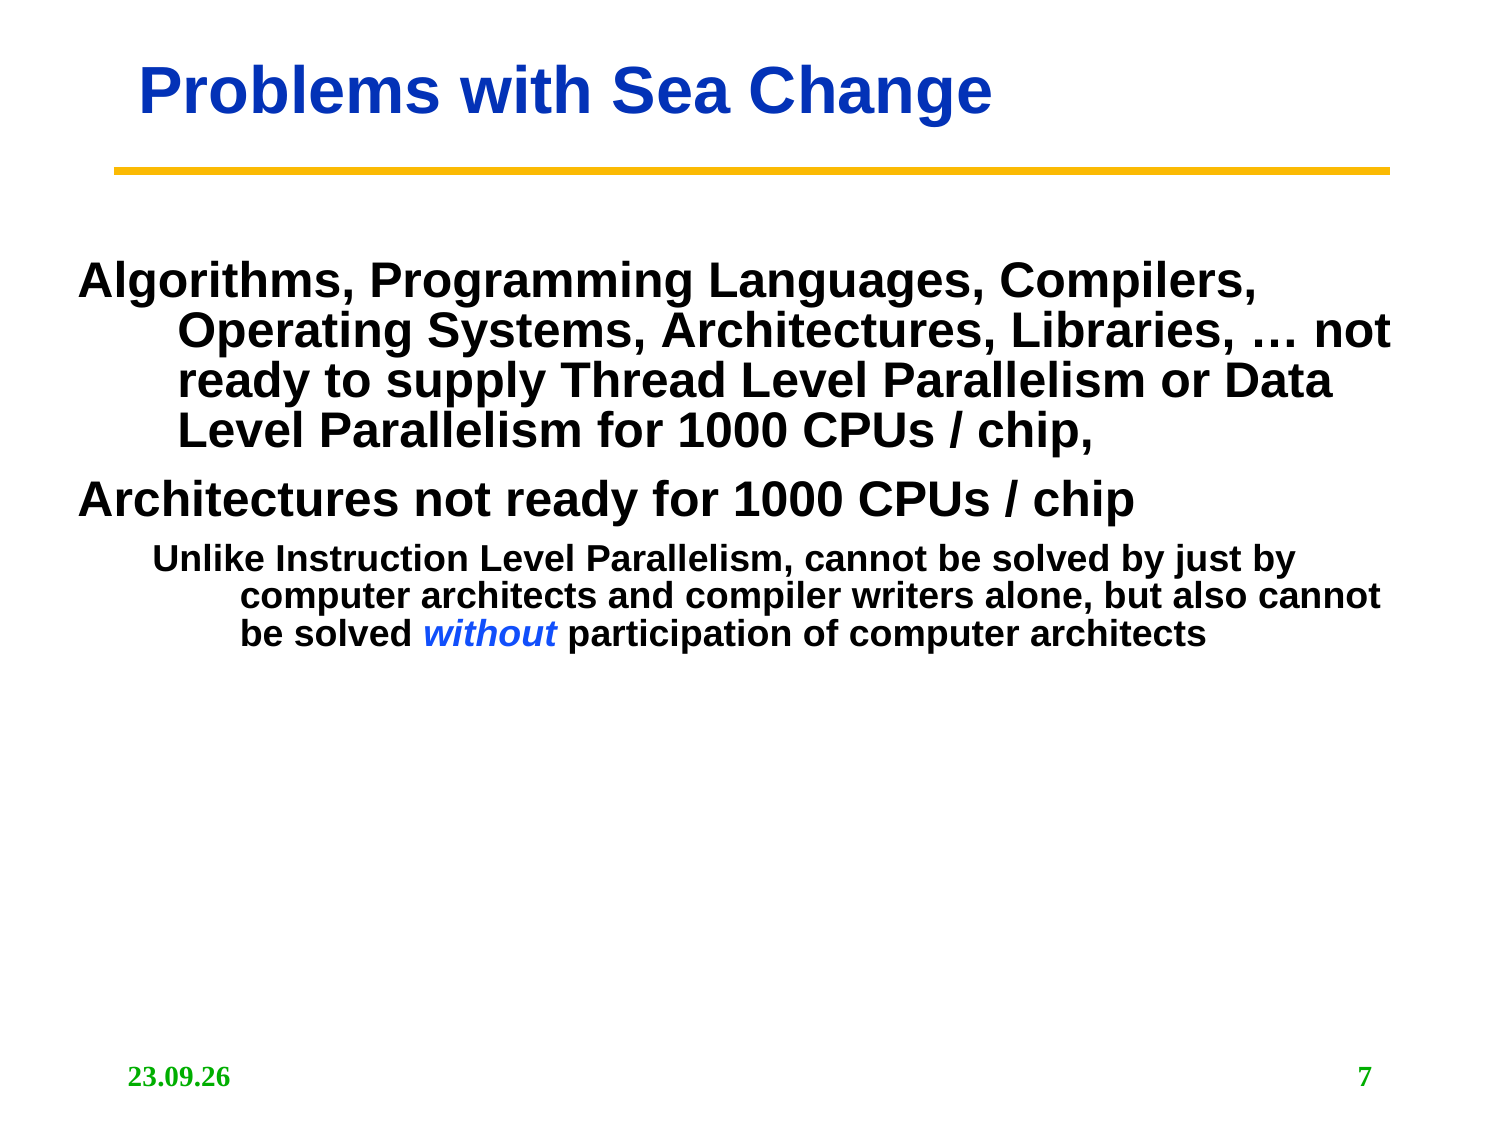

# Problems with Sea Change
Algorithms, Programming Languages, Compilers, Operating Systems, Architectures, Libraries, … not ready to supply Thread Level Parallelism or Data Level Parallelism for 1000 CPUs / chip,
Architectures not ready for 1000 CPUs / chip
Unlike Instruction Level Parallelism, cannot be solved by just by computer architects and compiler writers alone, but also cannot be solved without participation of computer architects
CS252-s06, Lec 01-intro
7